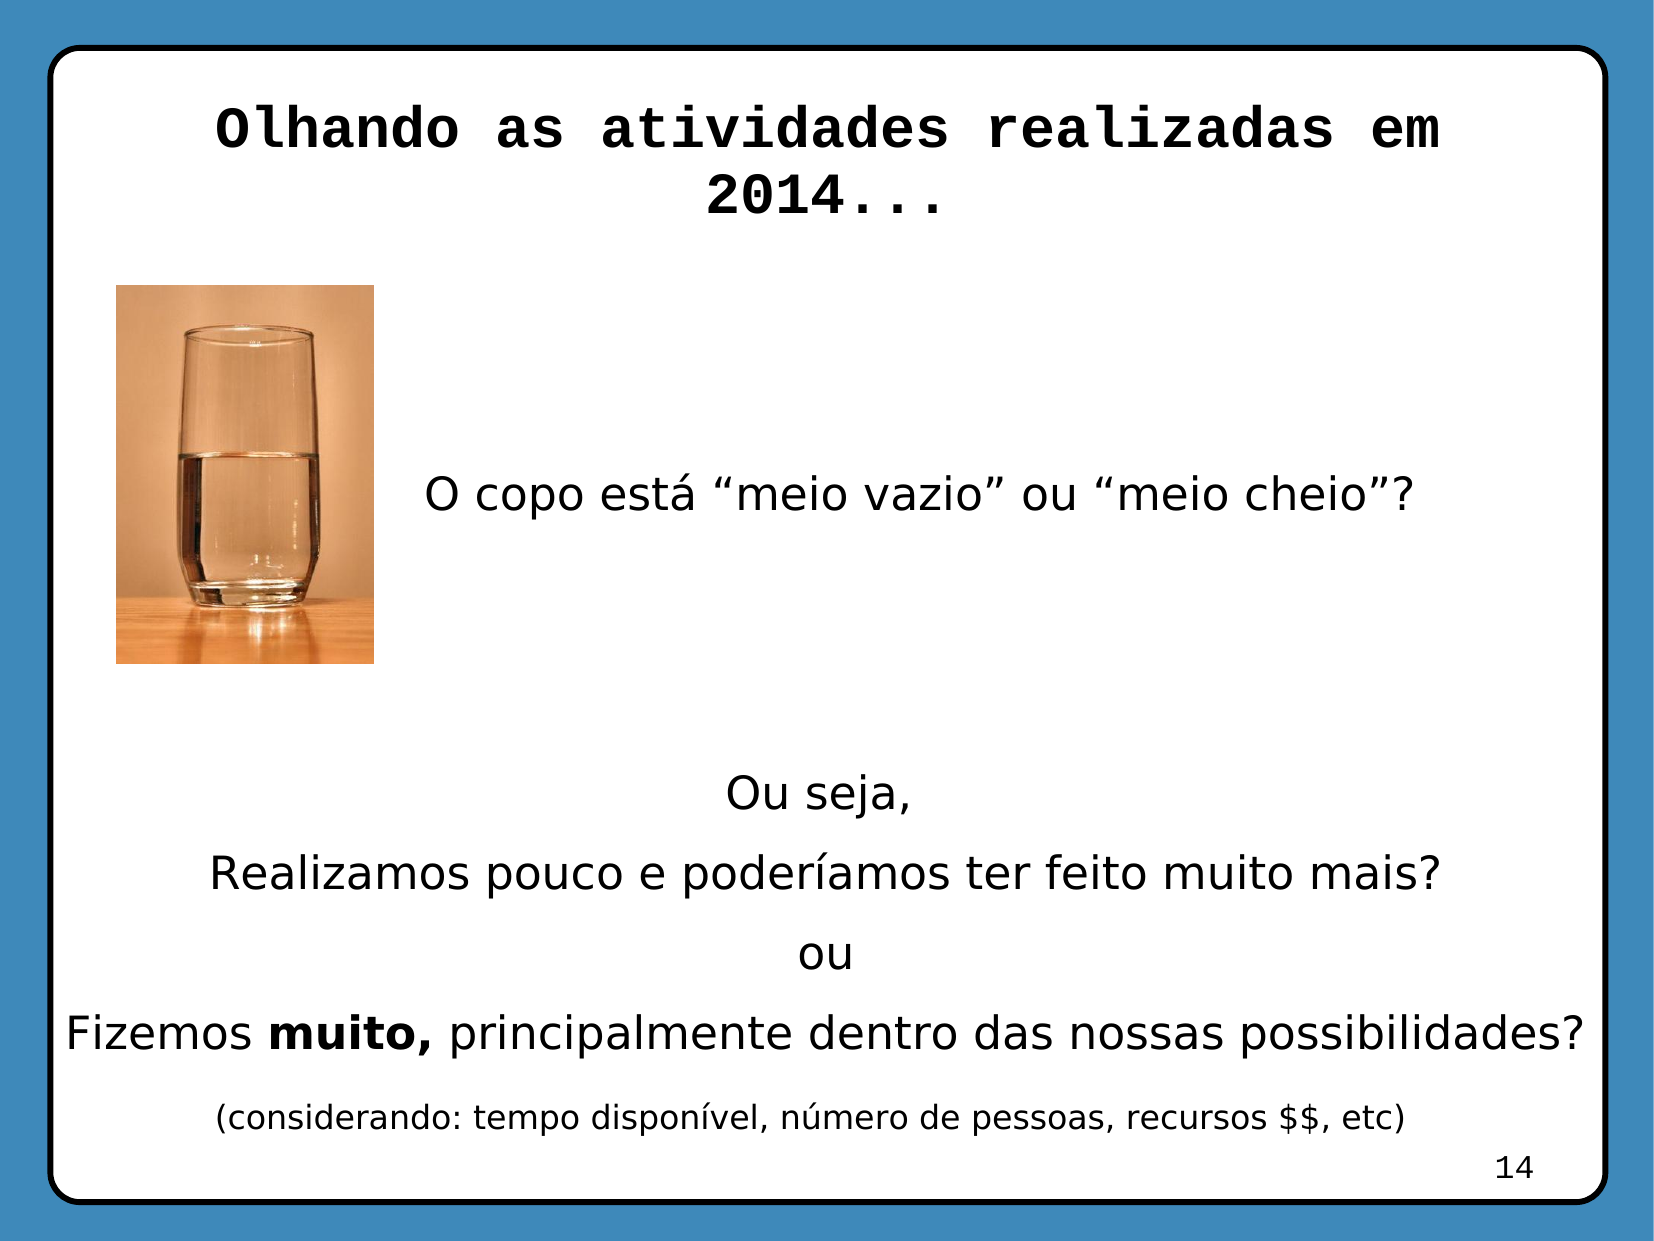

Olhando as atividades realizadas em 2014...
# O copo está “meio vazio” ou “meio cheio”?
Ou seja,
Realizamos pouco e poderíamos ter feito muito mais?
ou
Fizemos muito, principalmente dentro das nossas possibilidades? (considerando: tempo disponível, número de pessoas, recursos $$, etc)